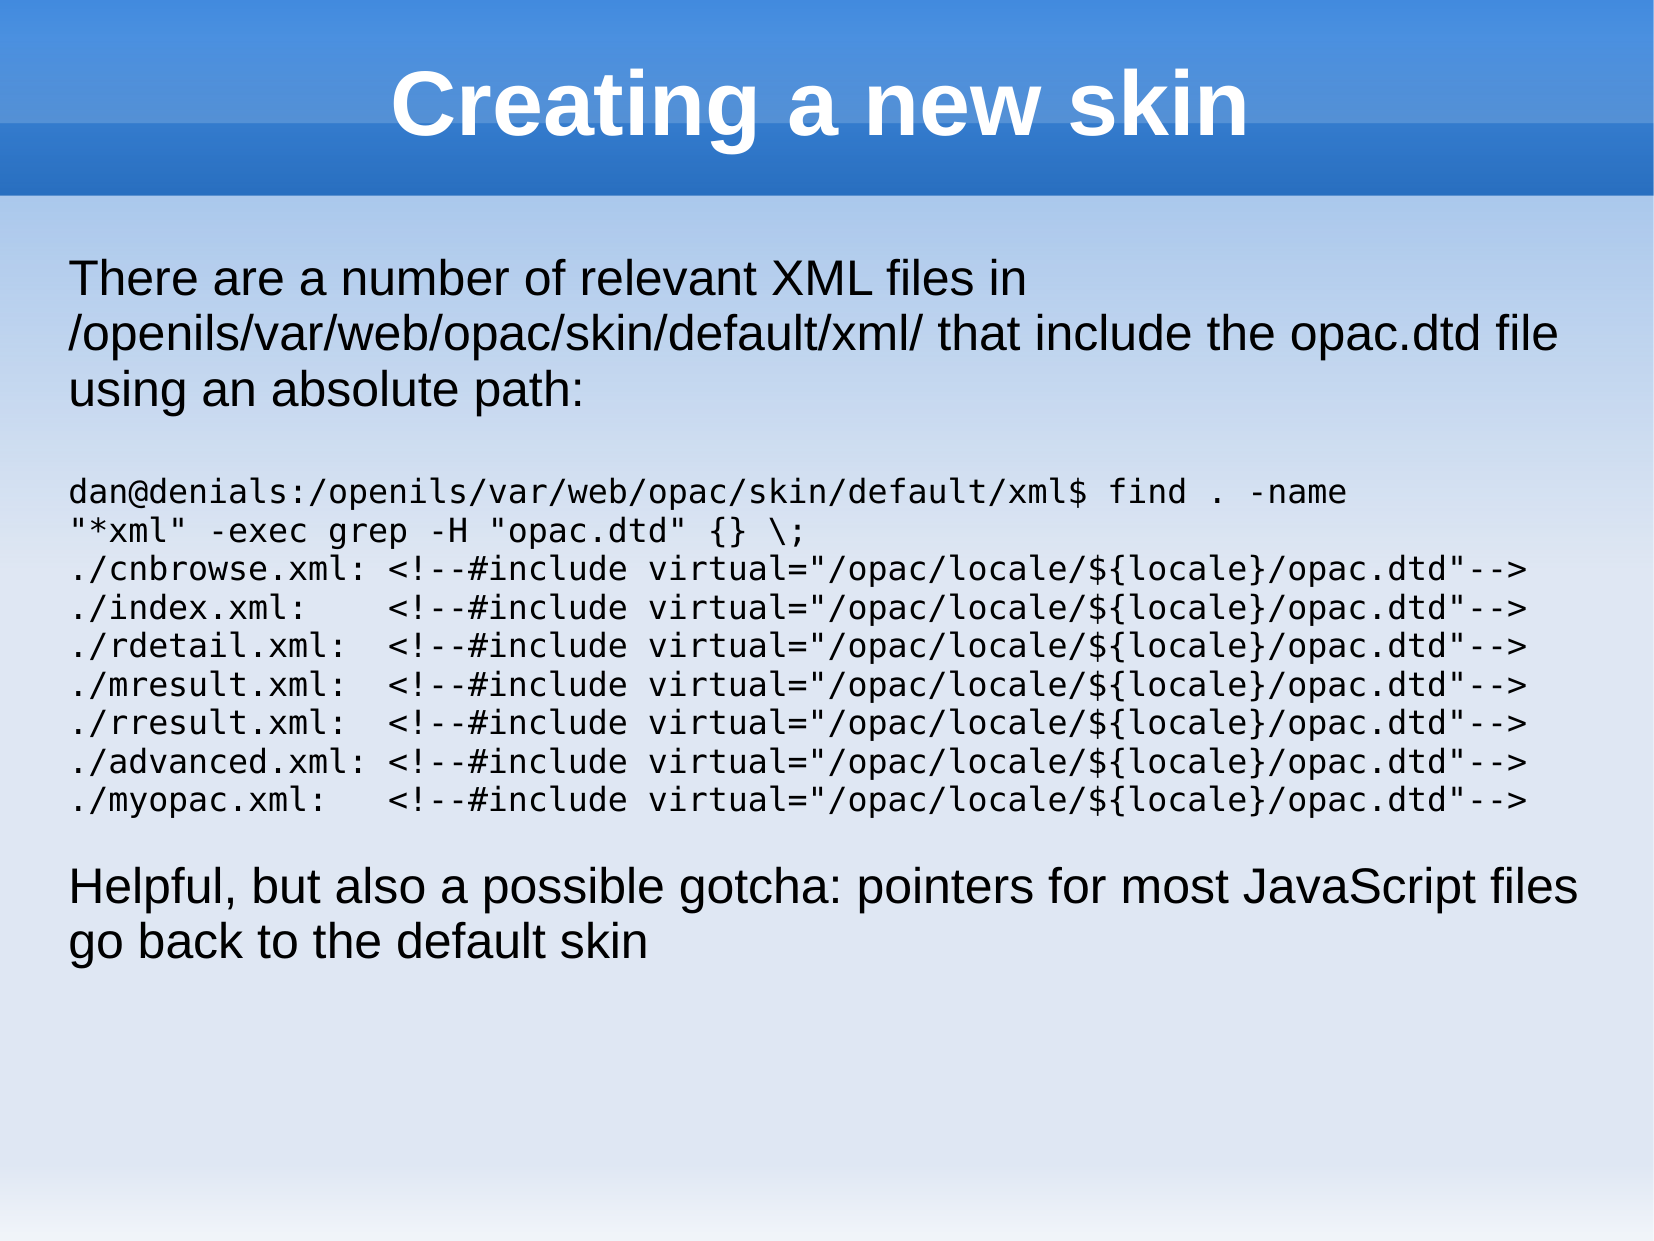

# Creating a new skin
There are a number of relevant XML files in /openils/var/web/opac/skin/default/xml/ that include the opac.dtd file using an absolute path:
dan@denials:/openils/var/web/opac/skin/default/xml$ find . -name
"*xml" -exec grep -H "opac.dtd" {} \;
./cnbrowse.xml: <!--#include virtual="/opac/locale/${locale}/opac.dtd"-->
./index.xml: <!--#include virtual="/opac/locale/${locale}/opac.dtd"-->
./rdetail.xml: <!--#include virtual="/opac/locale/${locale}/opac.dtd"-->
./mresult.xml: <!--#include virtual="/opac/locale/${locale}/opac.dtd"-->
./rresult.xml: <!--#include virtual="/opac/locale/${locale}/opac.dtd"-->
./advanced.xml: <!--#include virtual="/opac/locale/${locale}/opac.dtd"-->
./myopac.xml: <!--#include virtual="/opac/locale/${locale}/opac.dtd"-->
Helpful, but also a possible gotcha: pointers for most JavaScript files go back to the default skin